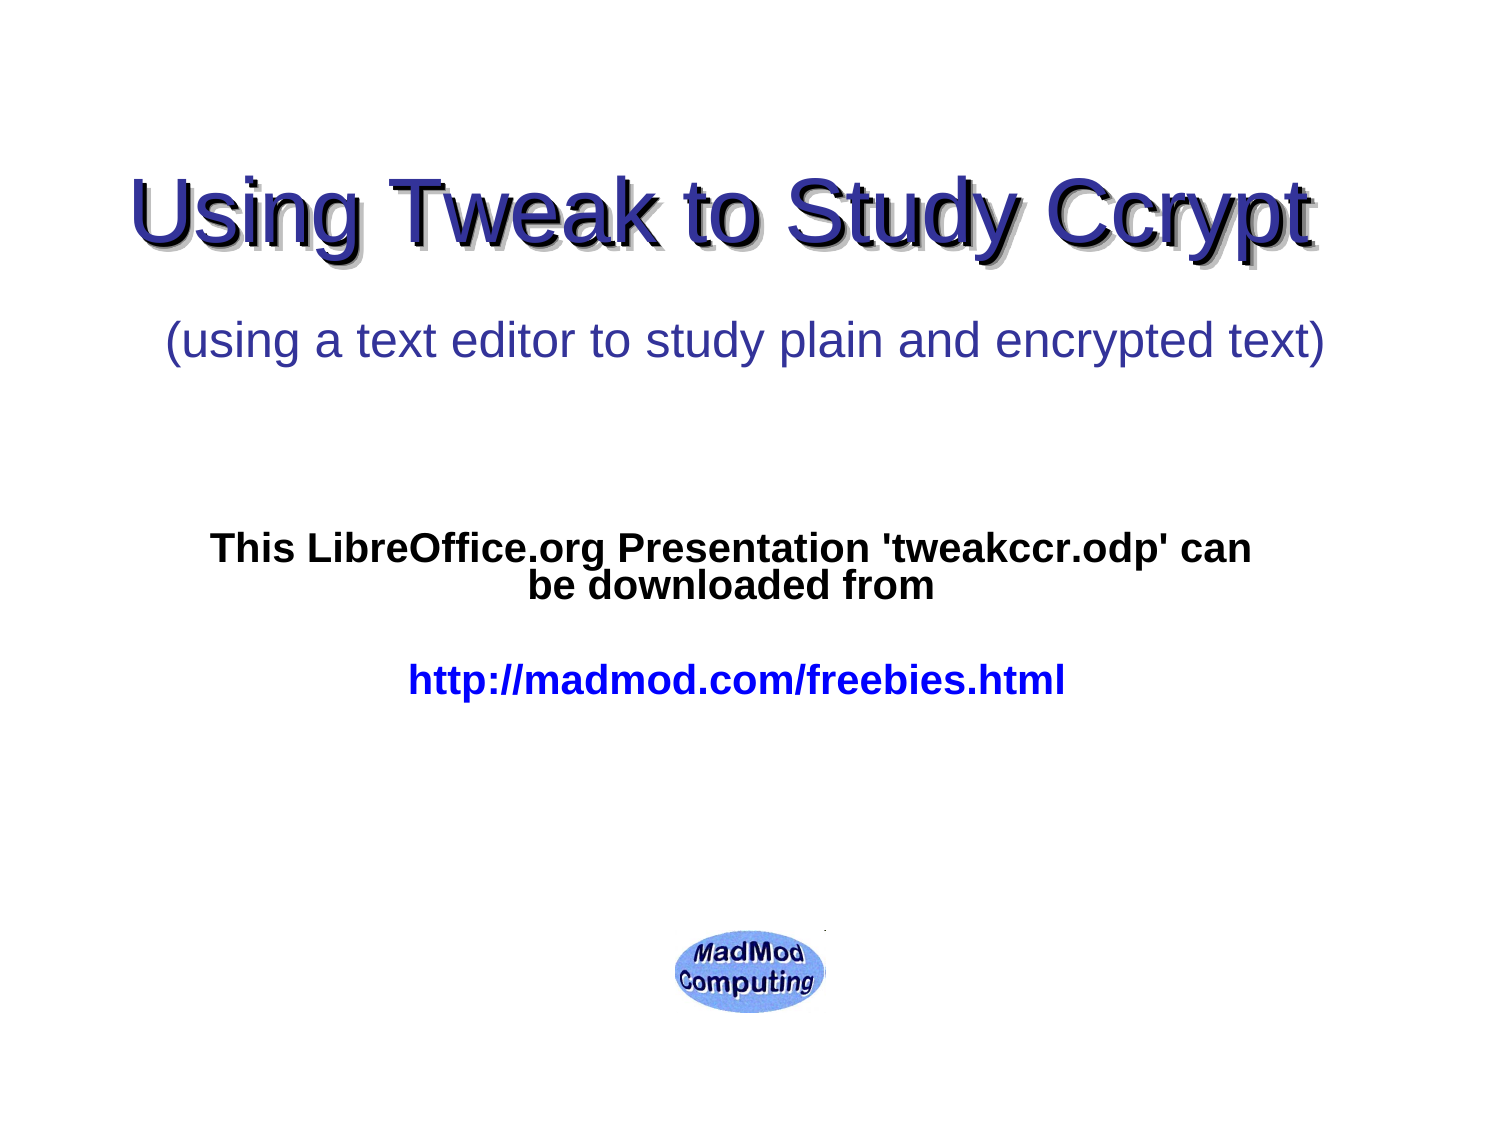

Using Tweak to Study Ccrypt
(using a text editor to study plain and encrypted text)
# This LibreOffice.org Presentation 'tweakccr.odp' can be downloaded from
 http://madmod.com/freebies.html